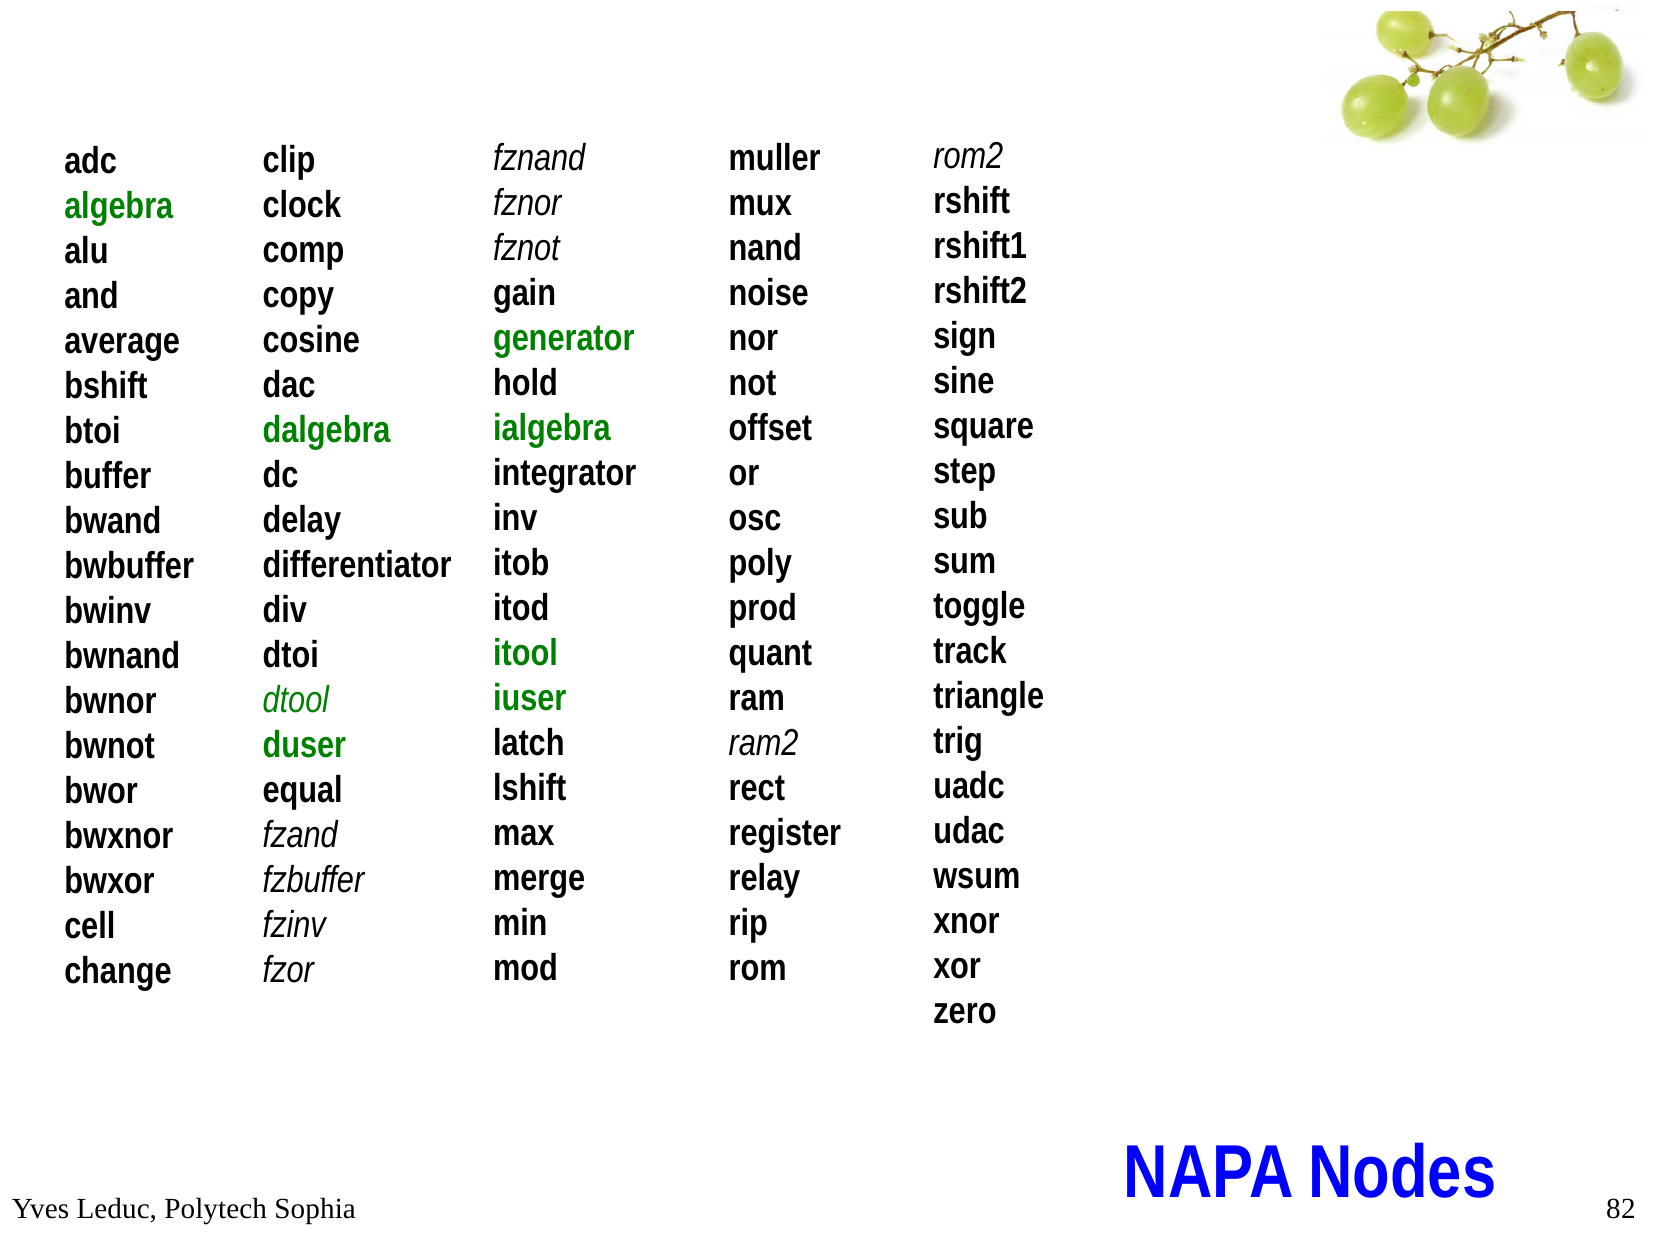

rom2
rshift
rshift1
rshift2
sign
sine
square
step
sub
sum
toggle
track
triangle
trig
uadc
udac
wsum
xnor
xor
zero
fznand
fznor
fznot
gain
generator
hold
ialgebra
integrator
inv
itob
itod
itool
iuser
latch
lshift
max
merge
min
mod
muller
mux
nand
noise
nor
not
offset
or
osc
poly
prod
quant
ram
ram2
rect
register
relay
rip
rom
clip
clock
comp
copy
cosine
dac
dalgebra
dc
delay
differentiator
div
dtoi
dtool
duser
equal
fzand
fzbuffer
fzinv
fzor
adc
algebra
alu
and
average
bshift
btoi
buffer
bwand
bwbuffer
bwinv
bwnand
bwnor
bwnot
bwor
bwxnor
bwxor
cell
change
NAPA Nodes
Yves Leduc, Polytech Sophia
82